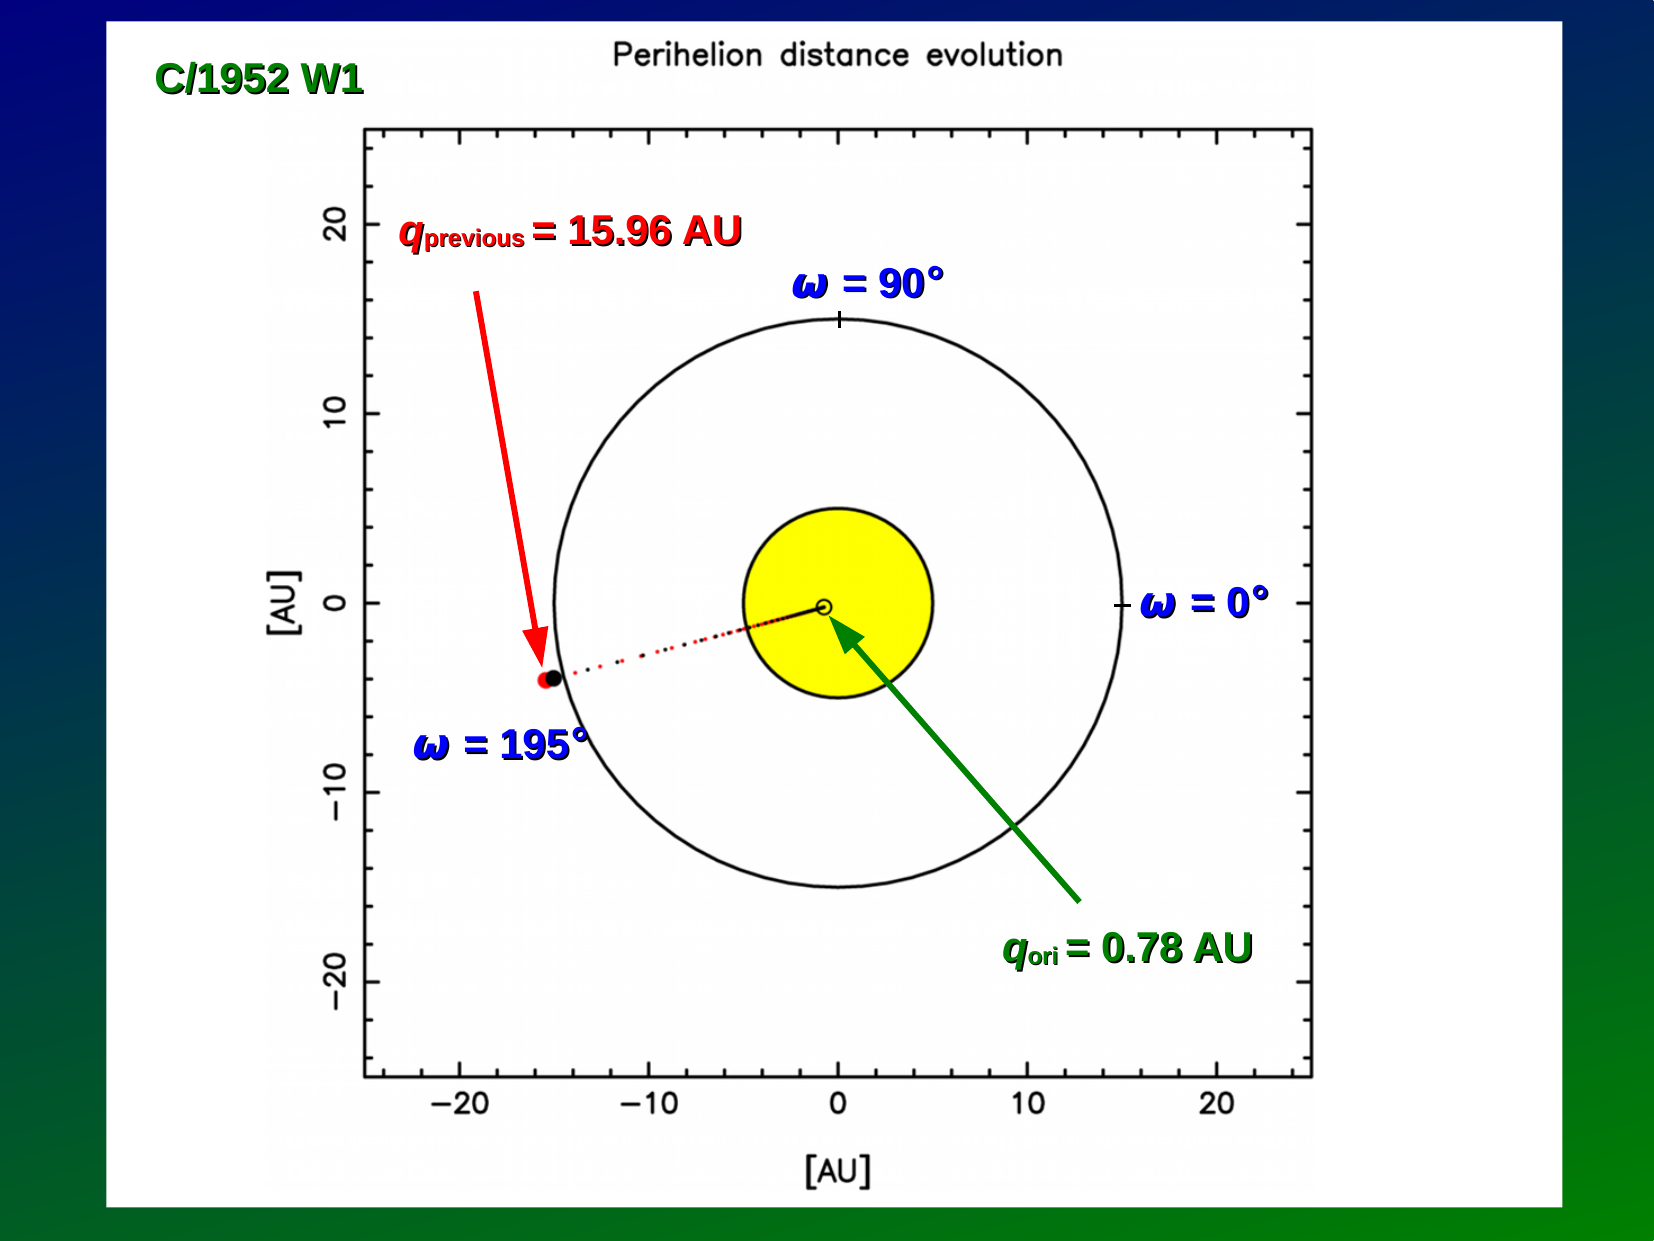

C/1952 W1
qprevious = 15.96 AU
ω = 90°
ω = 0°
ω = 195°
qori = 0.78 AU